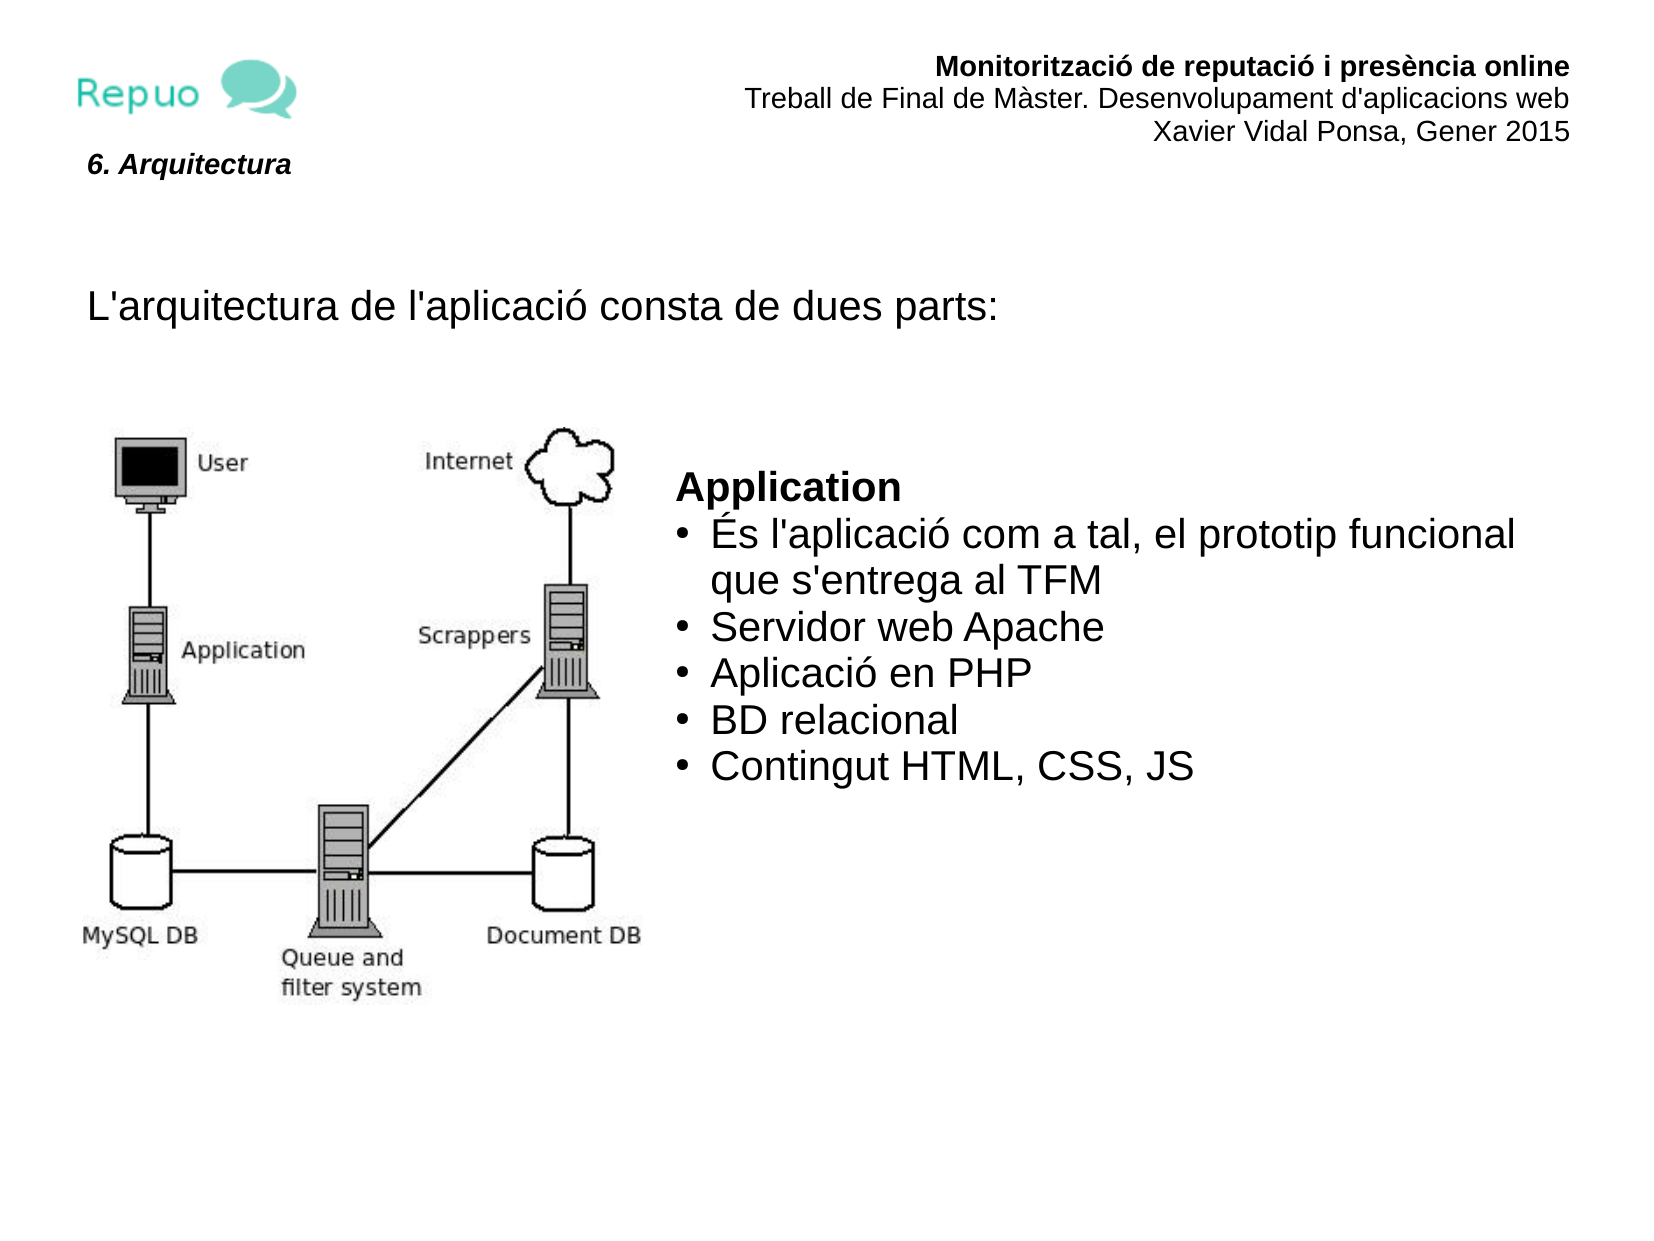

# Monitorització de reputació i presència online Treball de Final de Màster. Desenvolupament d'aplicacions web Xavier Vidal Ponsa, Gener 2015 6. Arquitectura
L'arquitectura de l'aplicació consta de dues parts:
Application
És l'aplicació com a tal, el prototip funcional que s'entrega al TFM
Servidor web Apache
Aplicació en PHP
BD relacional
Contingut HTML, CSS, JS